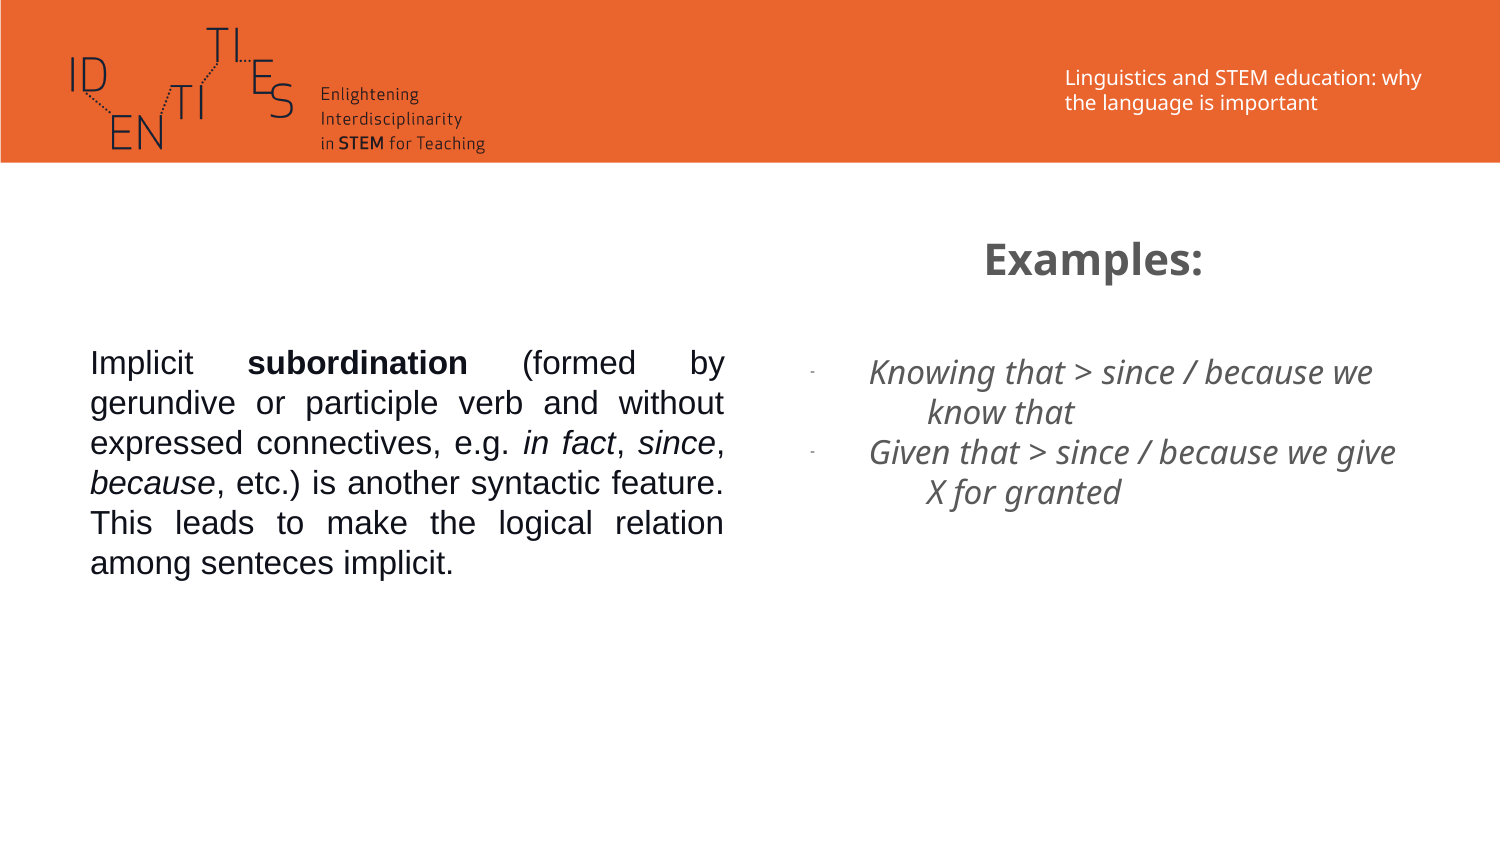

#
Linguistics and STEM education: why the language is important
Examples:
Knowing that > since / because we know that
Given that > since / because we give X for granted
Implicit subordination (formed by gerundive or participle verb and without expressed connectives, e.g. in fact, since, because, etc.) is another syntactic feature. This leads to make the logical relation among senteces implicit.